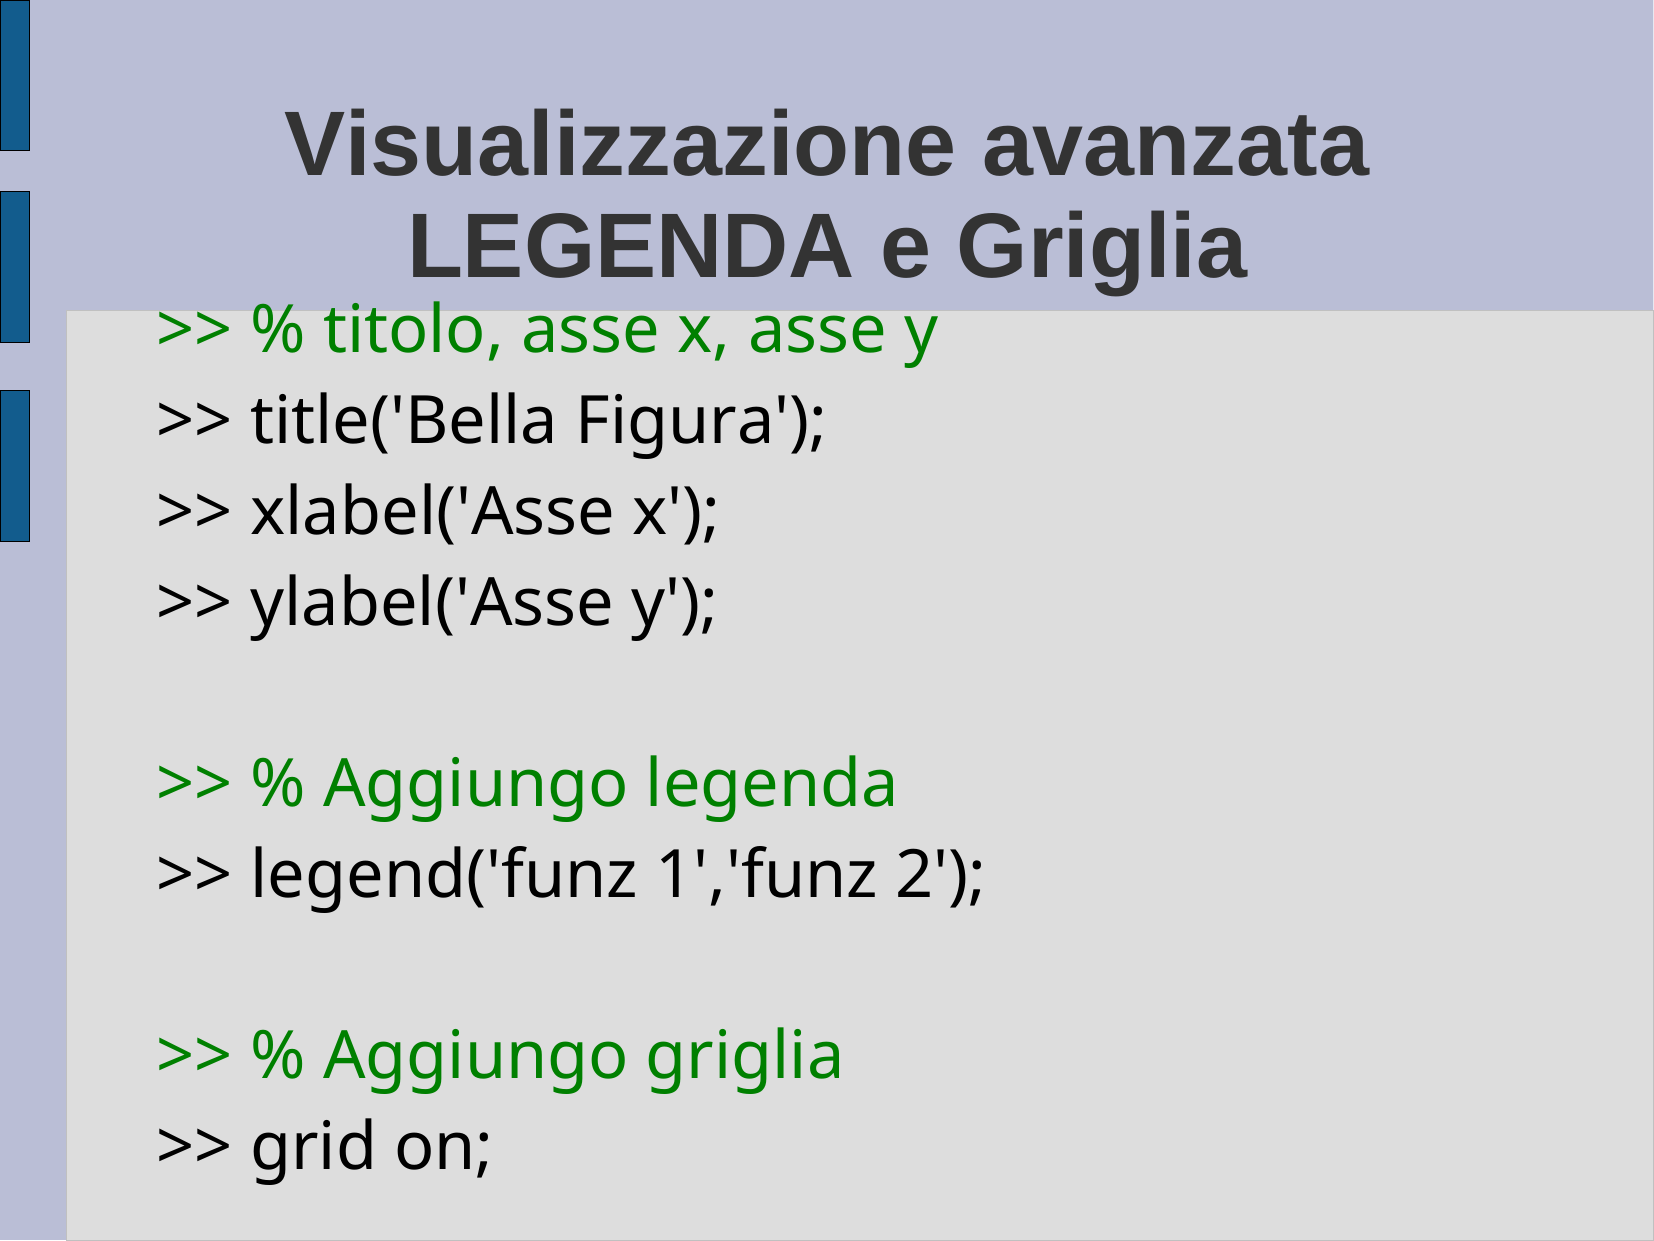

# Visualizzazione avanzata LEGENDA e Griglia
>> % titolo, asse x, asse y
>> title('Bella Figura');
>> xlabel('Asse x');
>> ylabel('Asse y');
>> % Aggiungo legenda
>> legend('funz 1','funz 2');
>> % Aggiungo griglia
>> grid on;